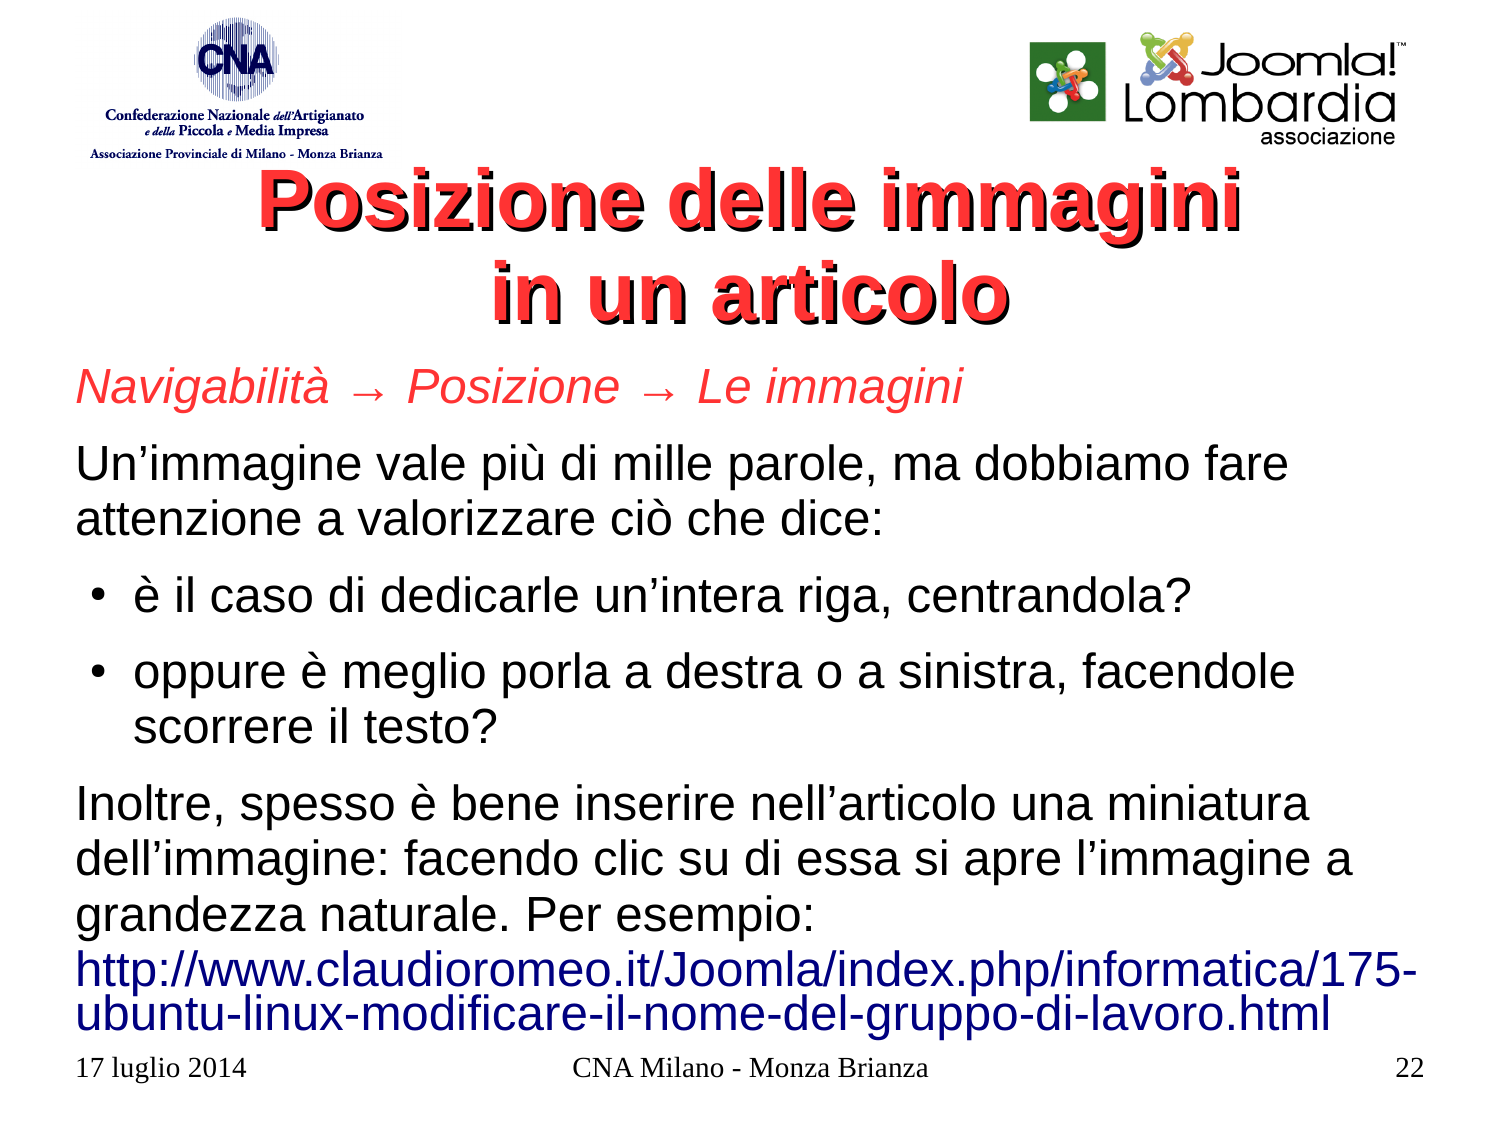

# Posizione delle immagini in un articolo
Navigabilità → Posizione → Le immagini
Un’immagine vale più di mille parole, ma dobbiamo fare attenzione a valorizzare ciò che dice:
è il caso di dedicarle un’intera riga, centrandola?
oppure è meglio porla a destra o a sinistra, facendole scorrere il testo?
Inoltre, spesso è bene inserire nell’articolo una miniatura dell’immagine: facendo clic su di essa si apre l’immagine a grandezza naturale. Per esempio: http://www.claudioromeo.it/Joomla/index.php/informatica/175-ubuntu-linux-modificare-il-nome-del-gruppo-di-lavoro.html
17 luglio 2014
CNA Milano - Monza Brianza
22